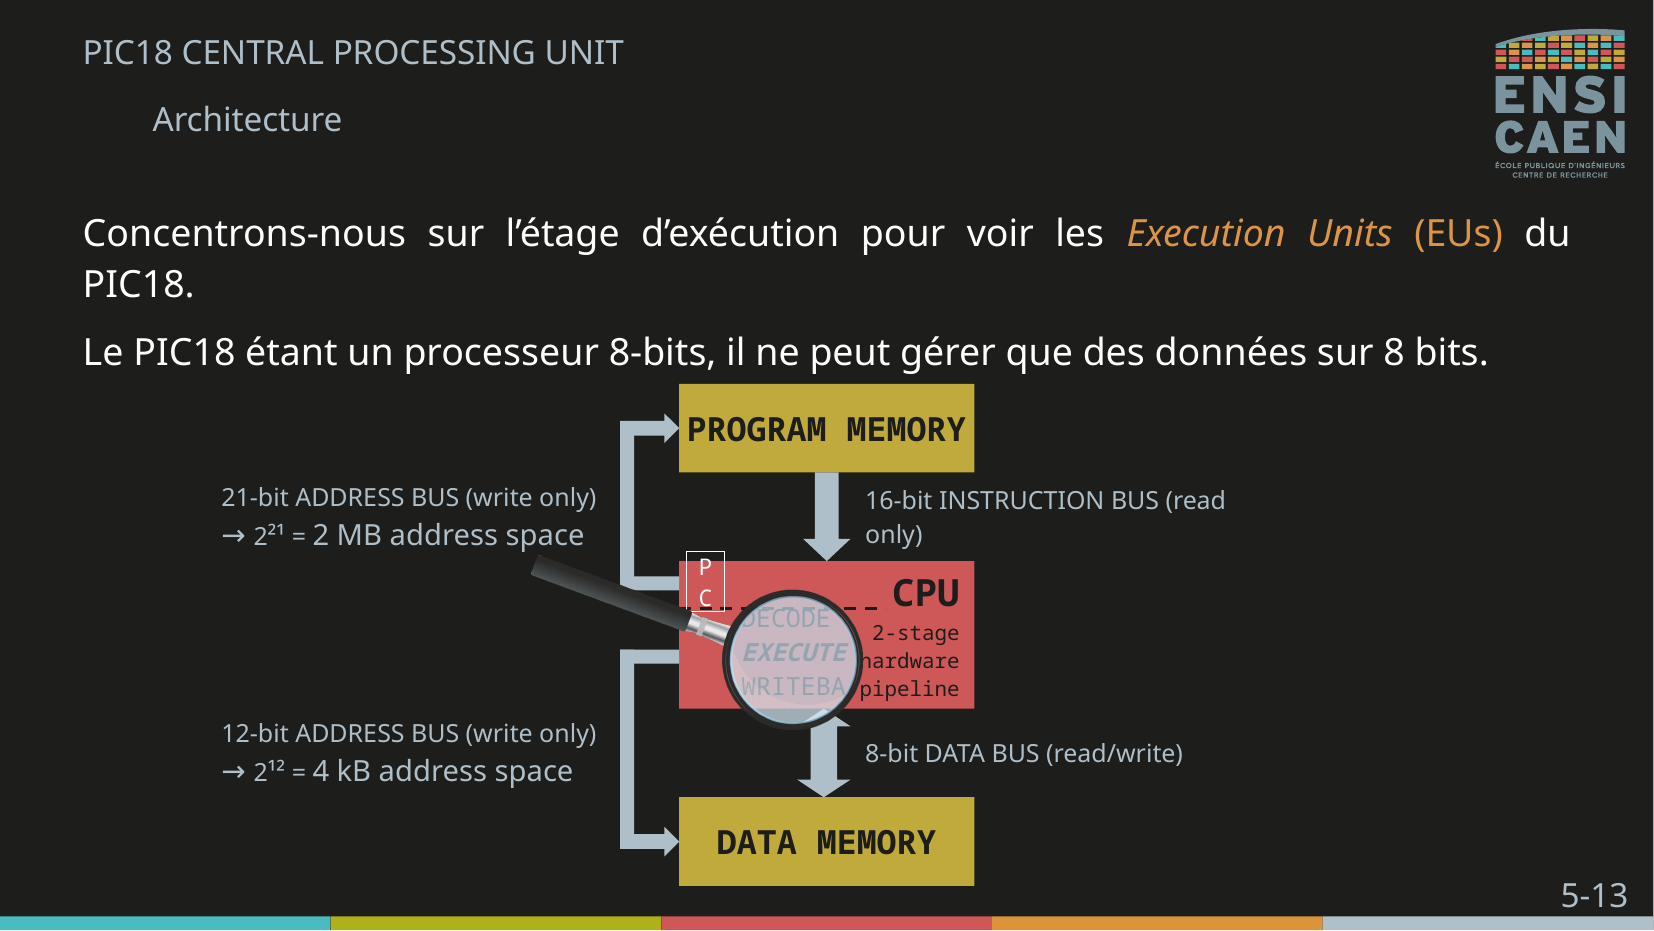

# PIC18 CENTRAL PROCESSING UNIT Architecture
Concentrons-nous sur l’étage d’exécution pour voir les Execution Units (EUs) du PIC18.
Le PIC18 étant un processeur 8-bits, il ne peut gérer que des données sur 8 bits.
PROGRAM MEMORY
FETCH
DECODE
EXECUTE
WRITEBACK
CPU
2-stage
hardware
pipeline
DATA MEMORY
21-bit ADDRESS BUS (write only)
→ 2²¹ = 2 MB address space
16-bit INSTRUCTION BUS (read only)
12-bit ADDRESS BUS (write only)
→ 2¹² = 4 kB address space
8-bit DATA BUS (read/write)
PC